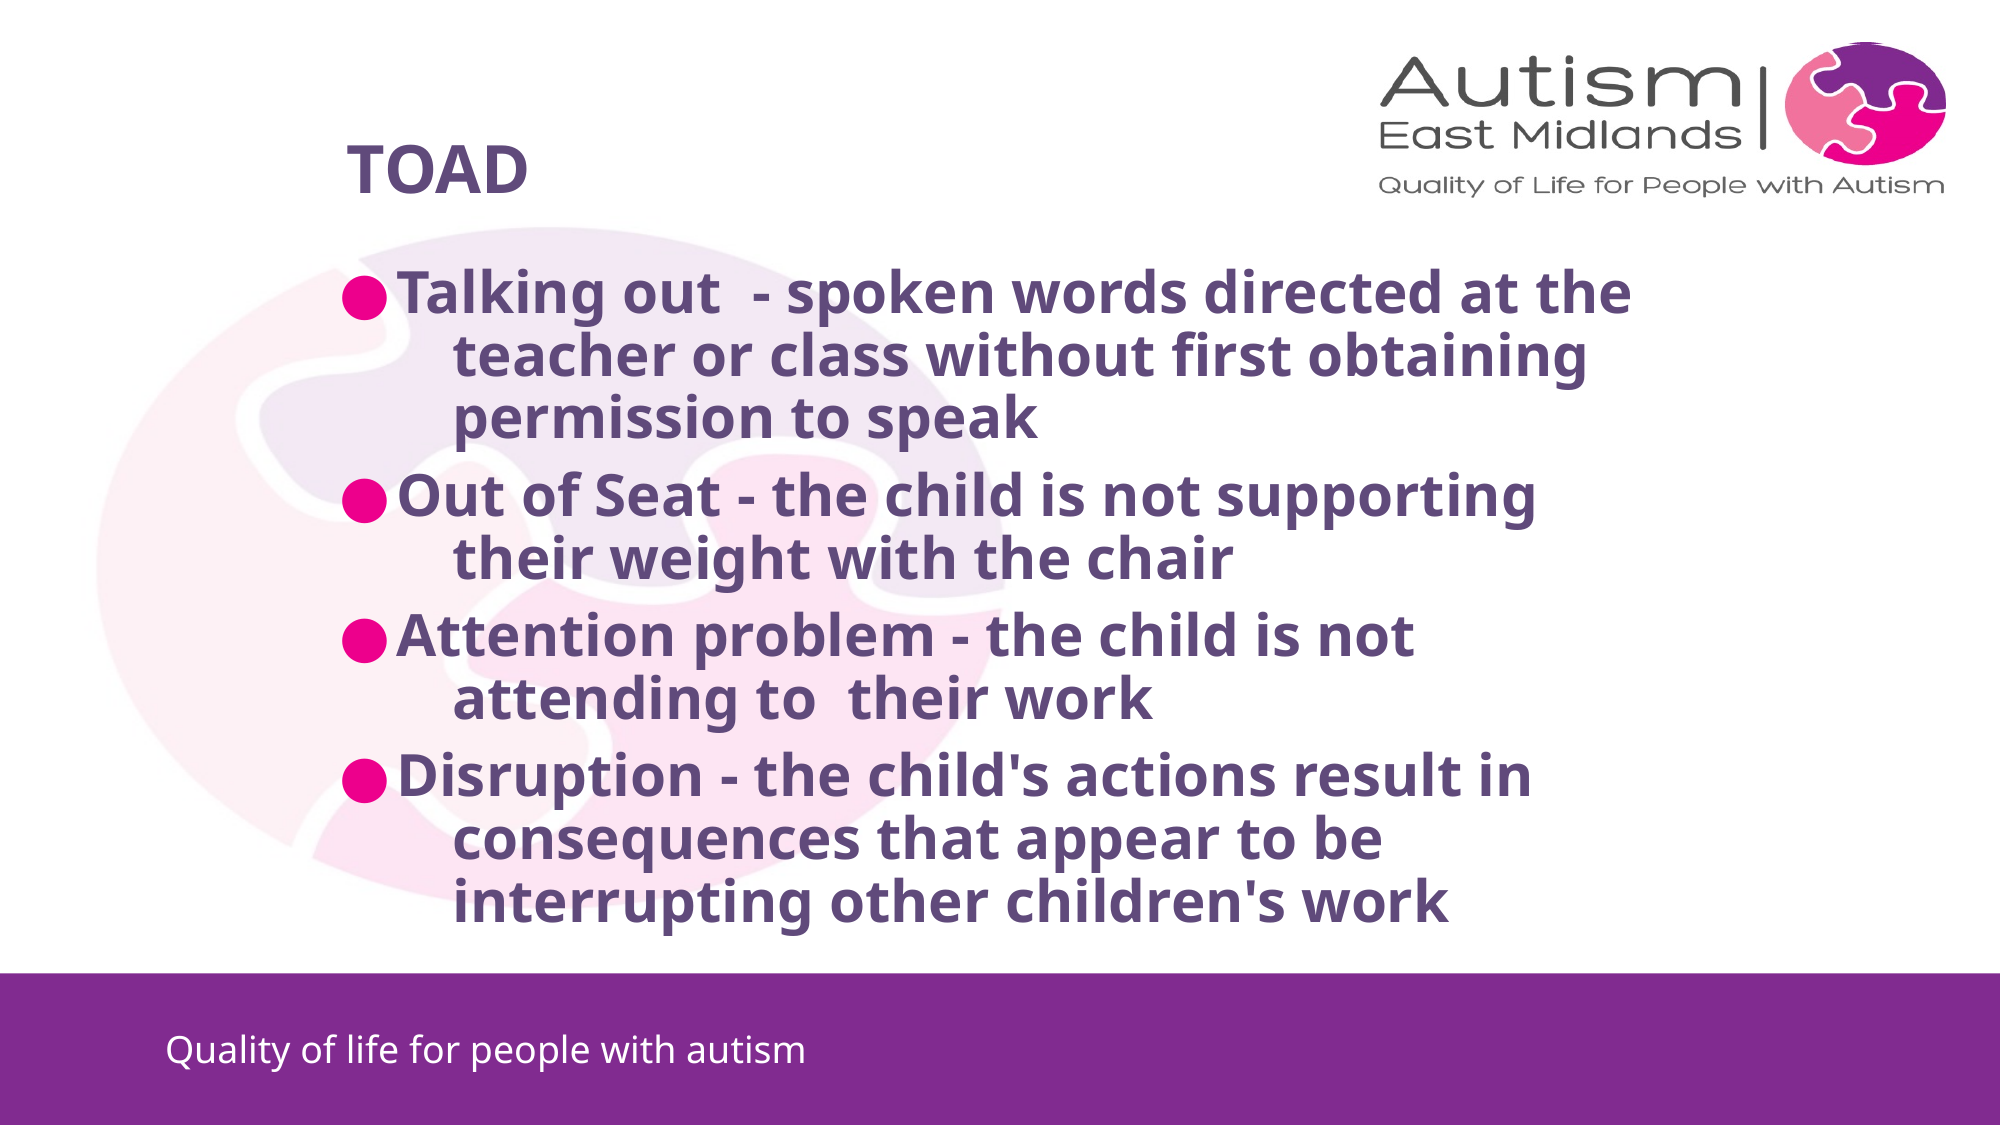

# TOAD
Talking out - spoken words directed at the teacher or class without first obtaining permission to speak
Out of Seat - the child is not supporting their weight with the chair
Attention problem - the child is not attending to their work
Disruption - the child's actions result in consequences that appear to be interrupting other children's work